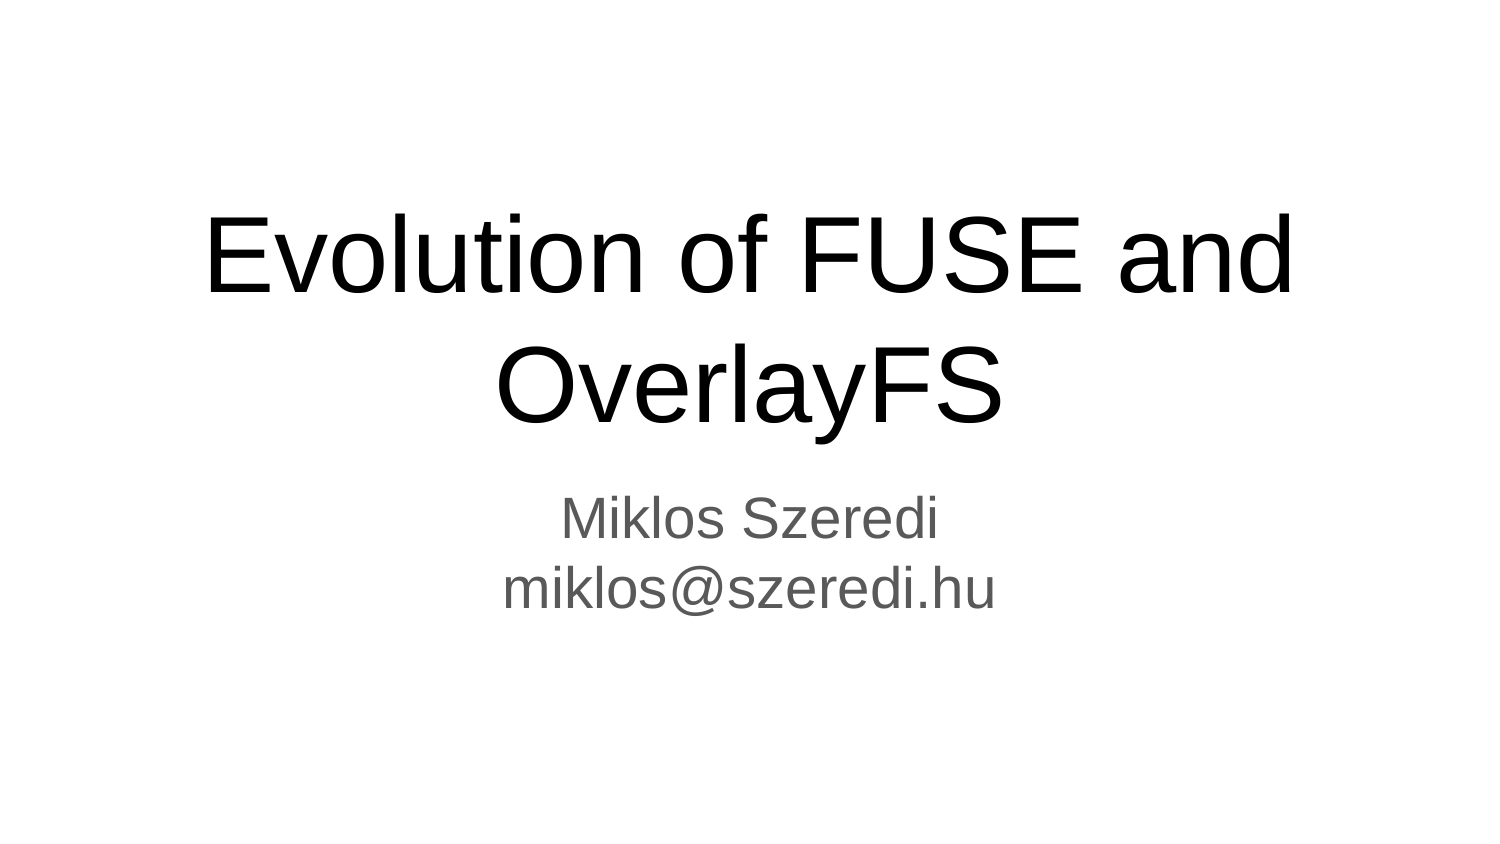

# Evolution of FUSE and OverlayFS
Miklos Szeredi
miklos@szeredi.hu